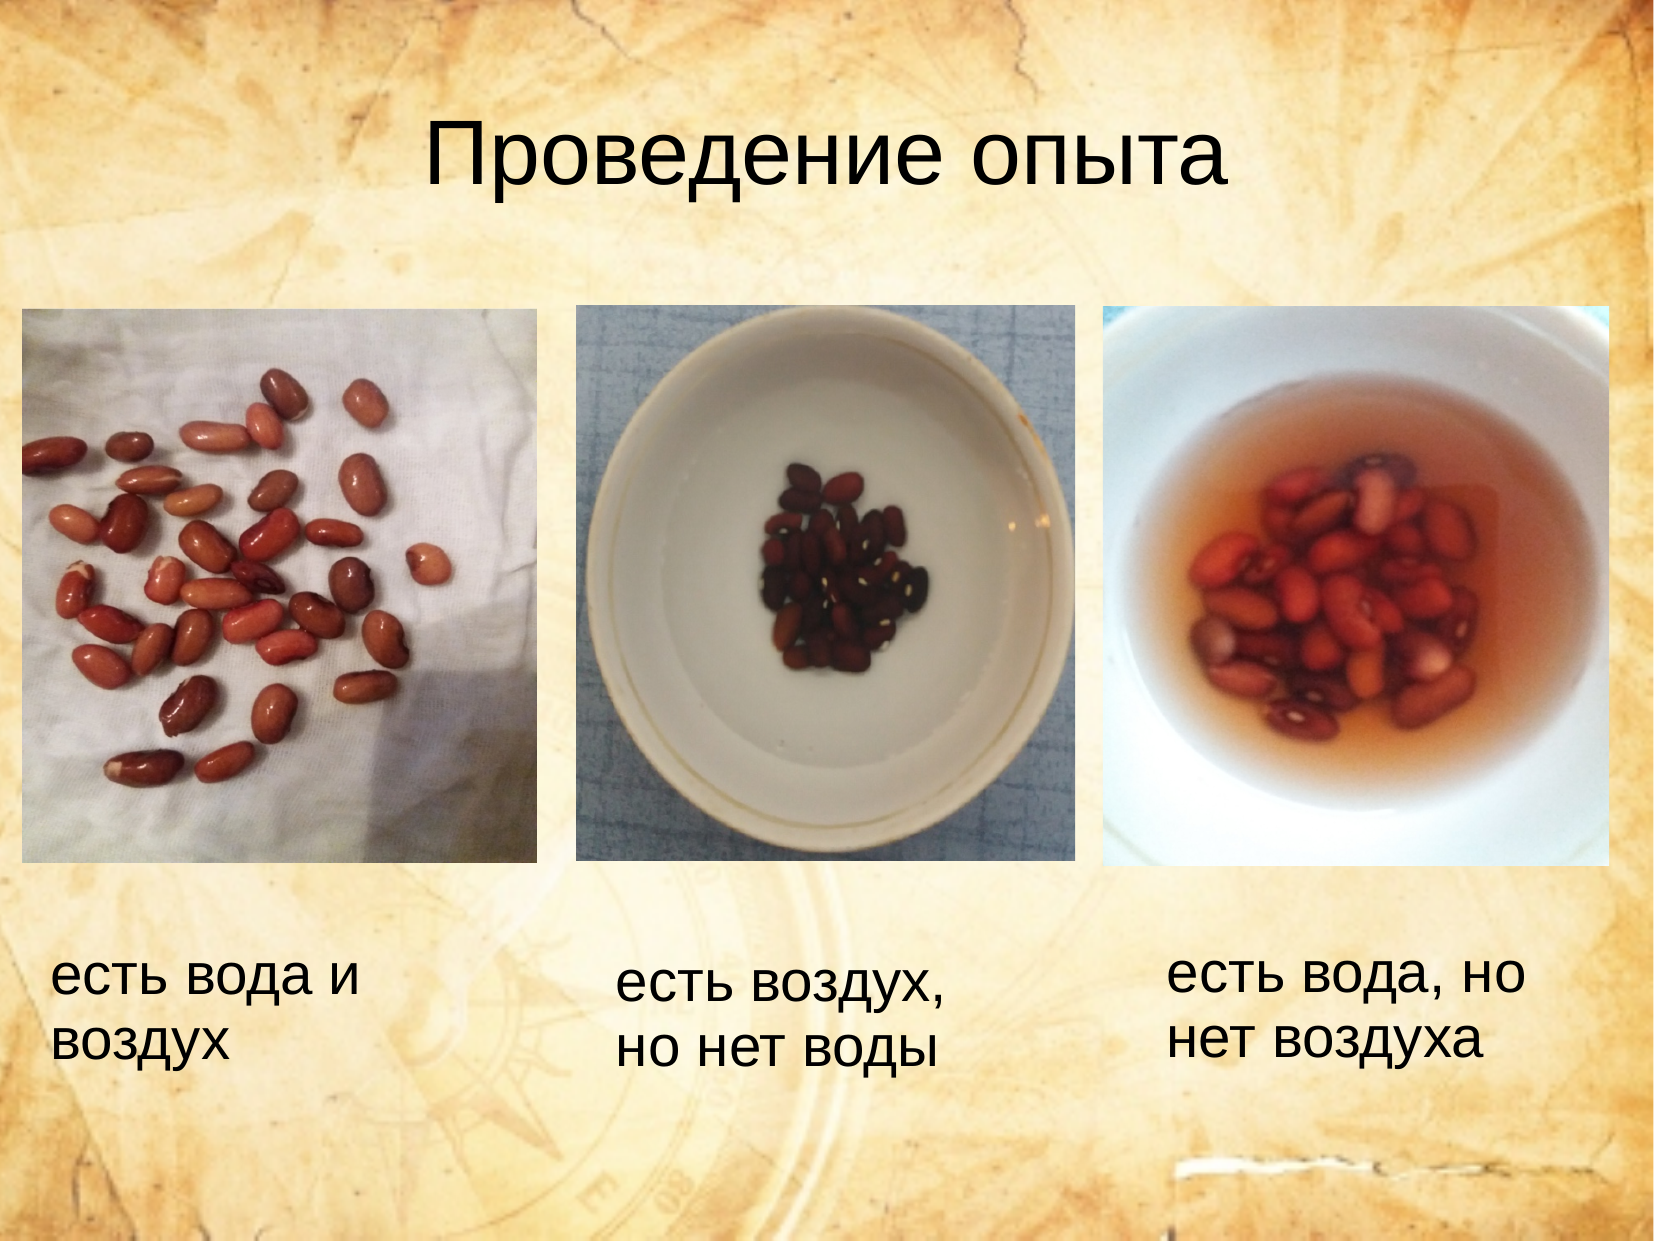

# Проведение опыта
есть вода, но нет воздуха
есть вода и воздух
есть воздух, но нет воды